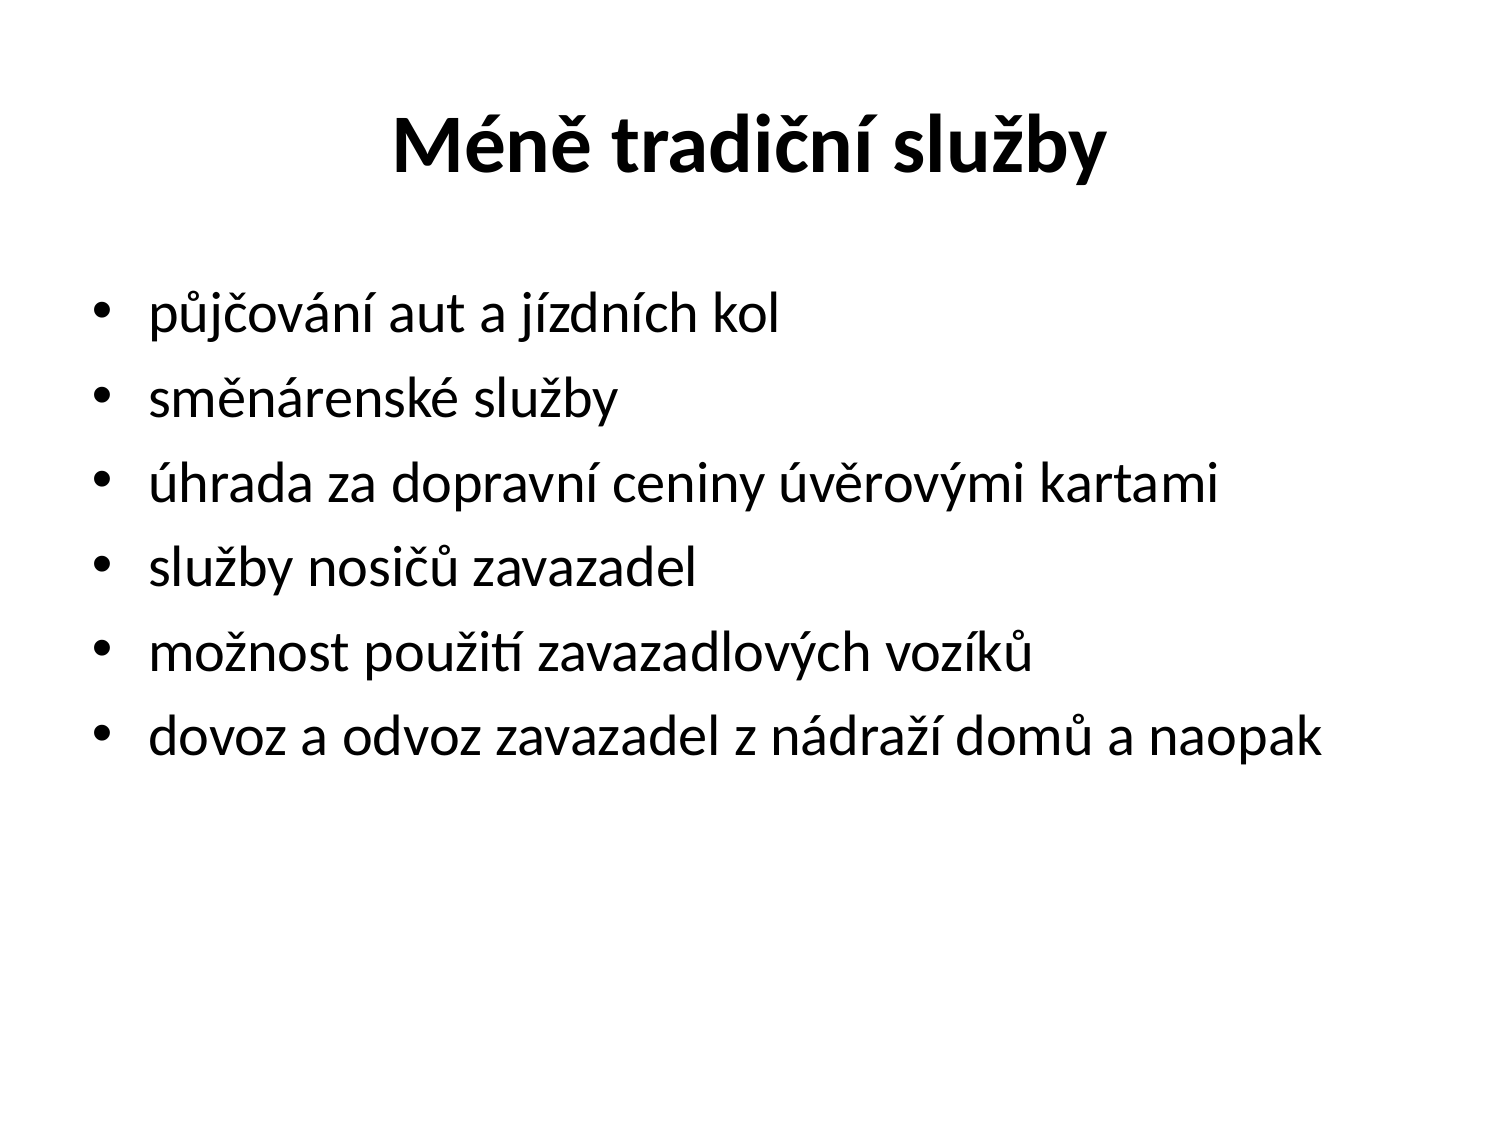

# Méně tradiční služby
půjčování aut a jízdních kol
směnárenské služby
úhrada za dopravní ceniny úvěrovými kartami
služby nosičů zavazadel
možnost použití zavazadlových vozíků
dovoz a odvoz zavazadel z nádraží domů a naopak